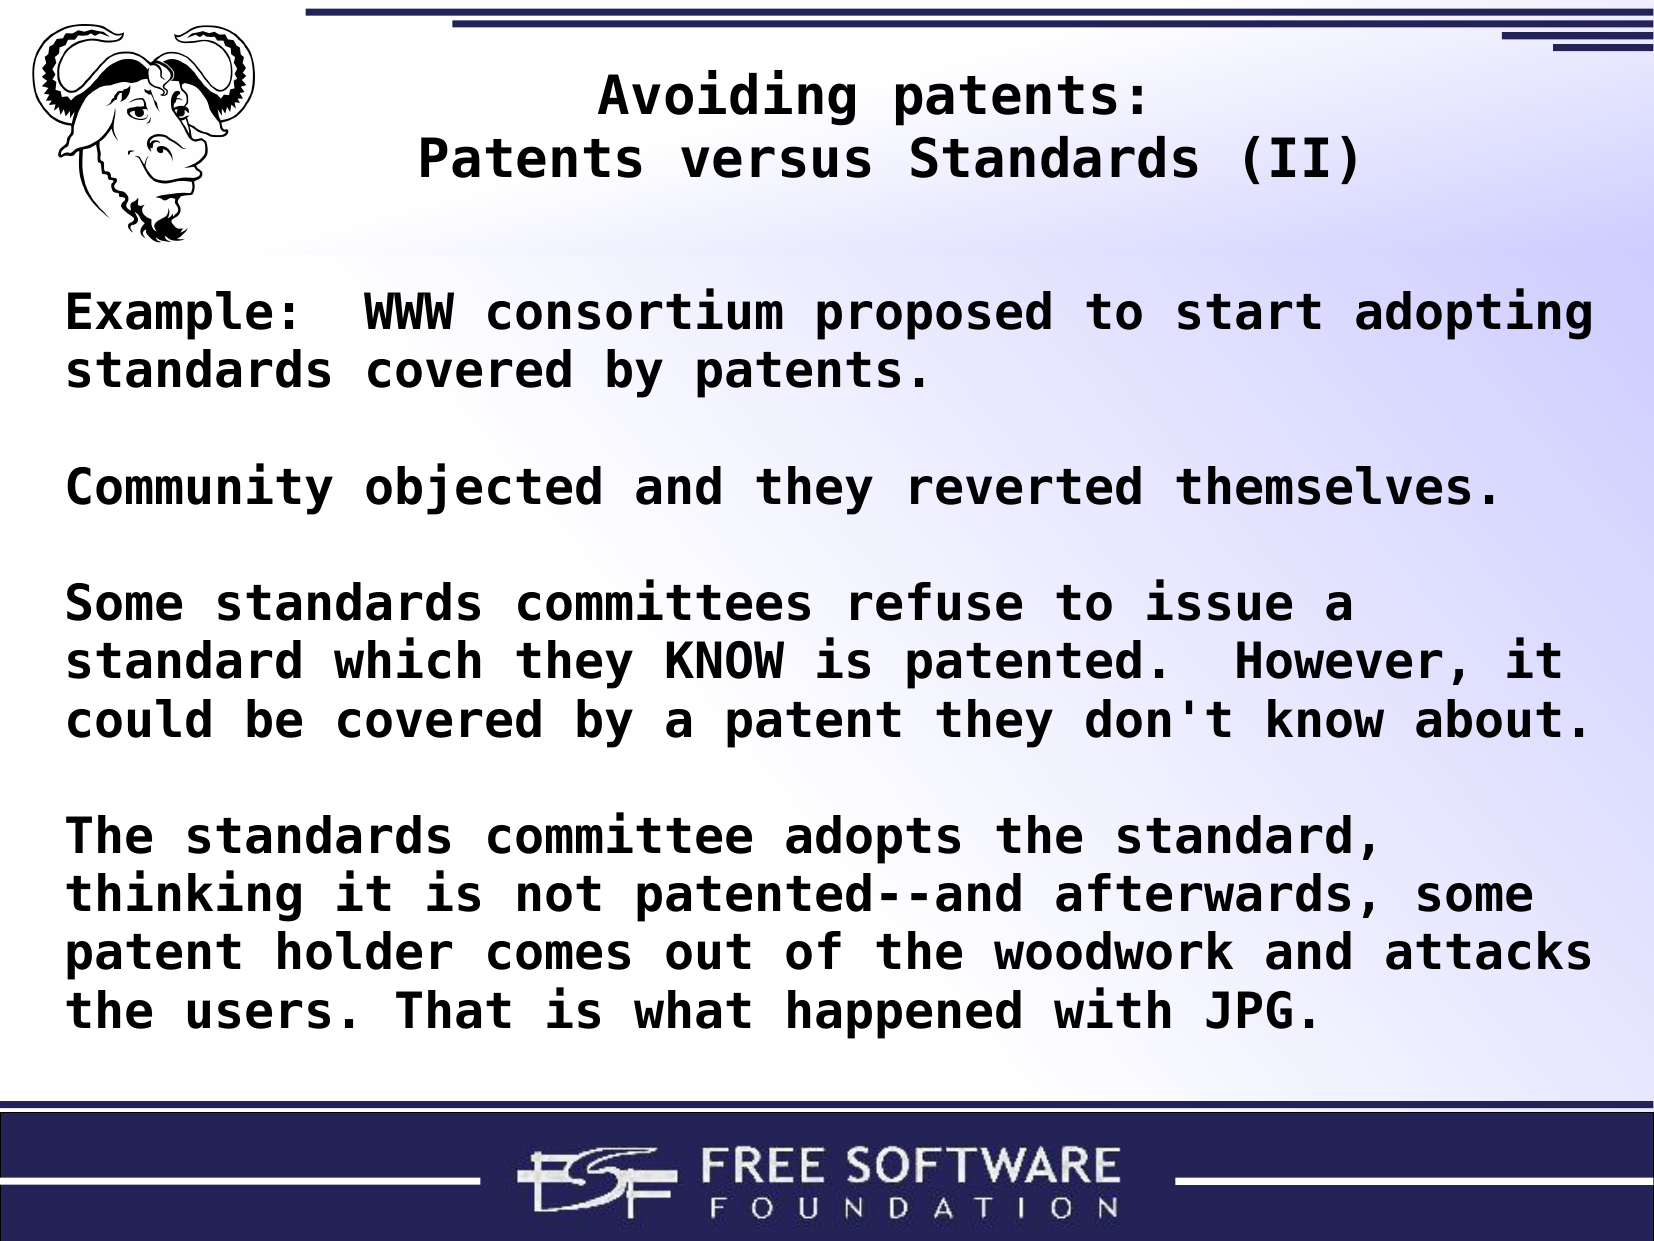

Avoiding patents:
Patents versus Standards (II)
Example: 	WWW consortium proposed to start adopting standards covered by patents.
Community objected and they reverted themselves.
Some standards committees refuse to issue a standard which they KNOW is patented. However, it could be covered by a patent they don't know about.
The standards committee adopts the standard, thinking it is not patented--and afterwards, some patent holder comes out of the woodwork and attacks the users. That is what happened with JPG.